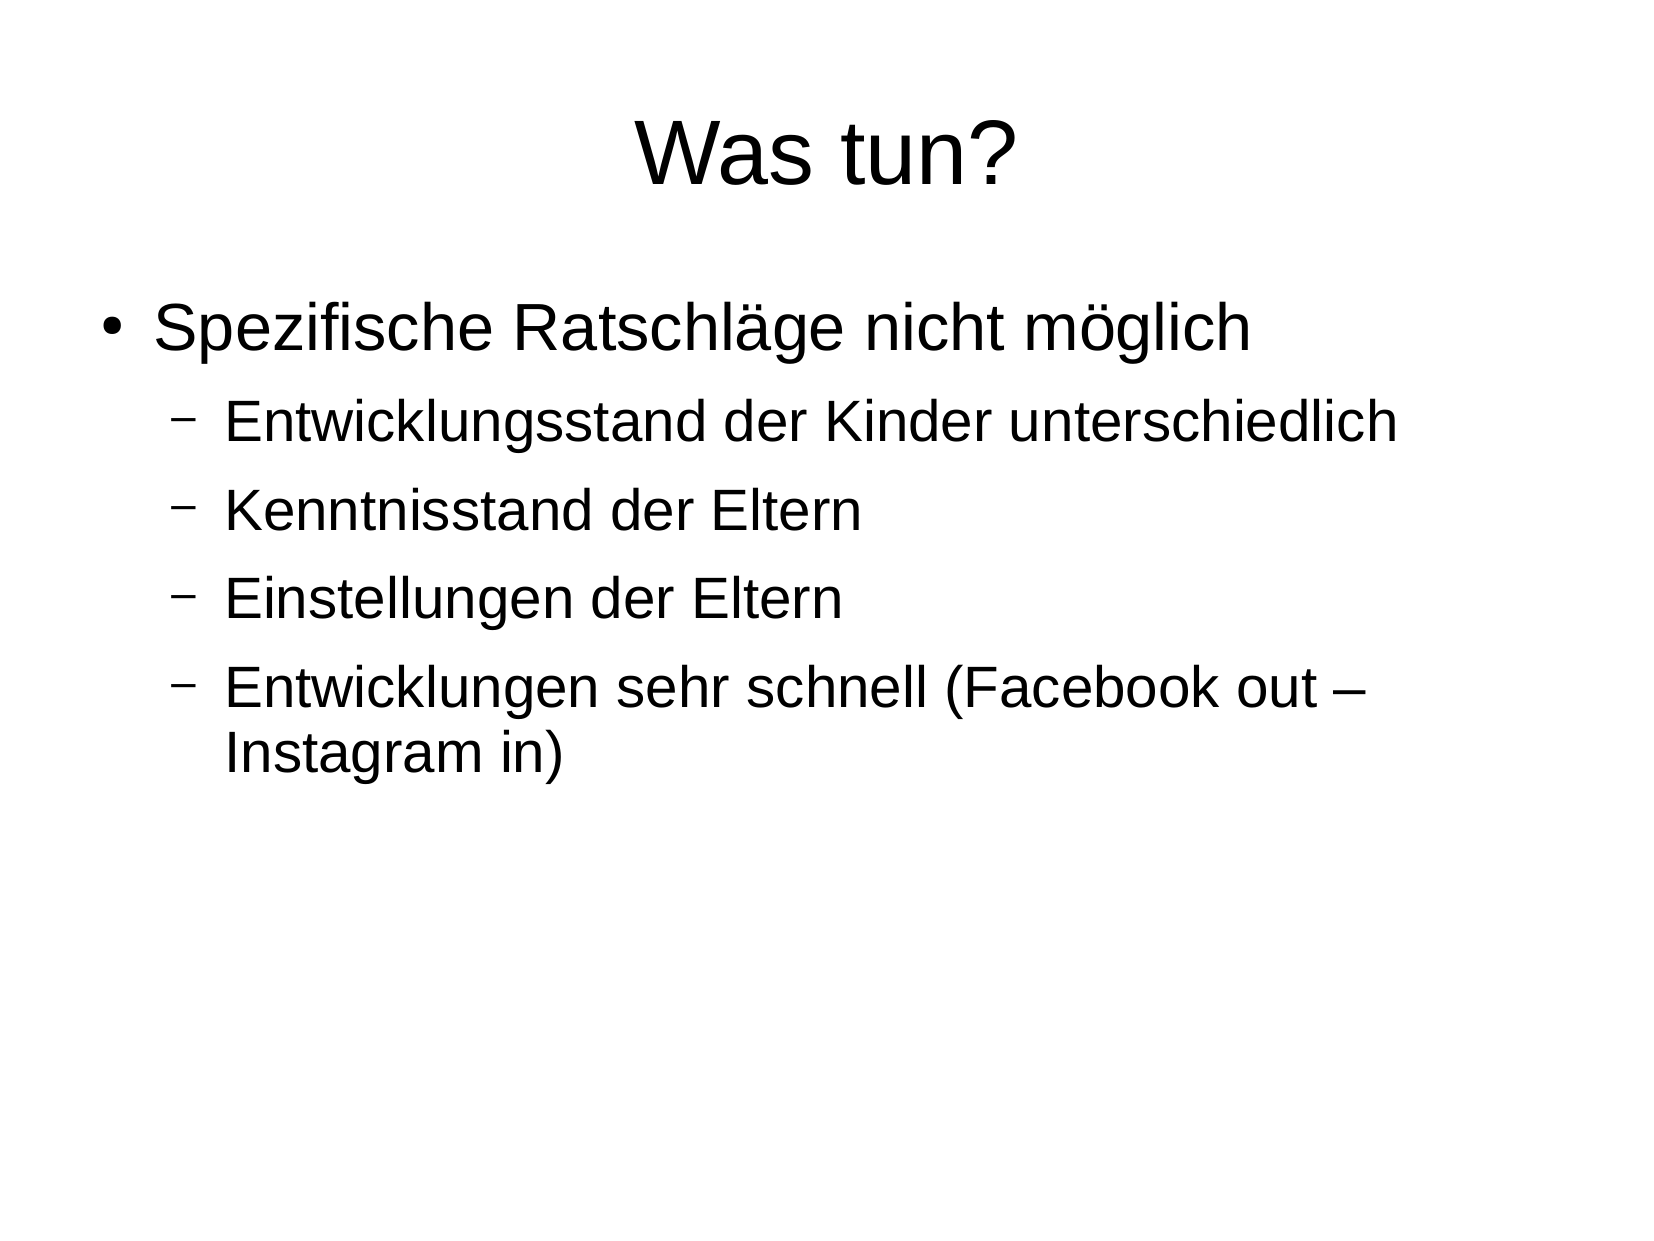

# Was tun?
Spezifische Ratschläge nicht möglich
Entwicklungsstand der Kinder unterschiedlich
Kenntnisstand der Eltern
Einstellungen der Eltern
Entwicklungen sehr schnell (Facebook out – Instagram in)